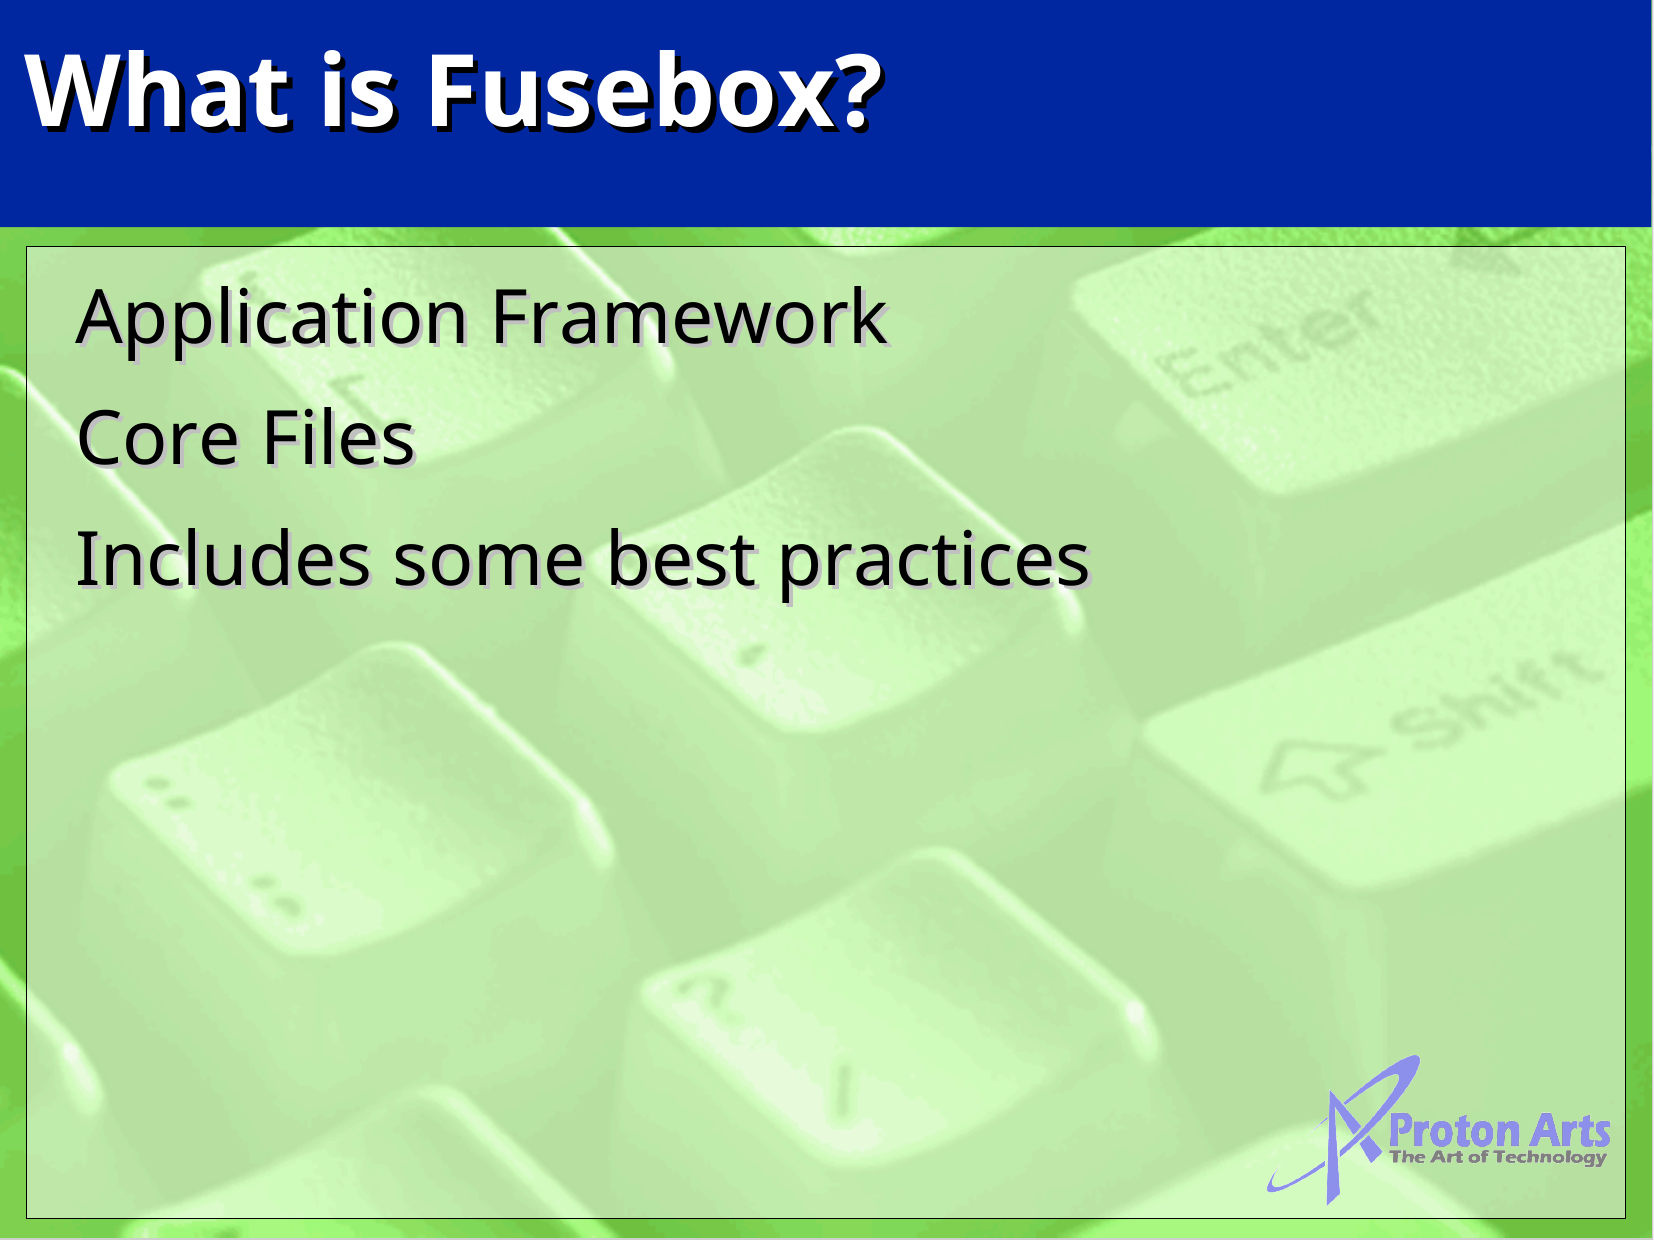

# What is Fusebox?
Application Framework
Core Files
Includes some best practices